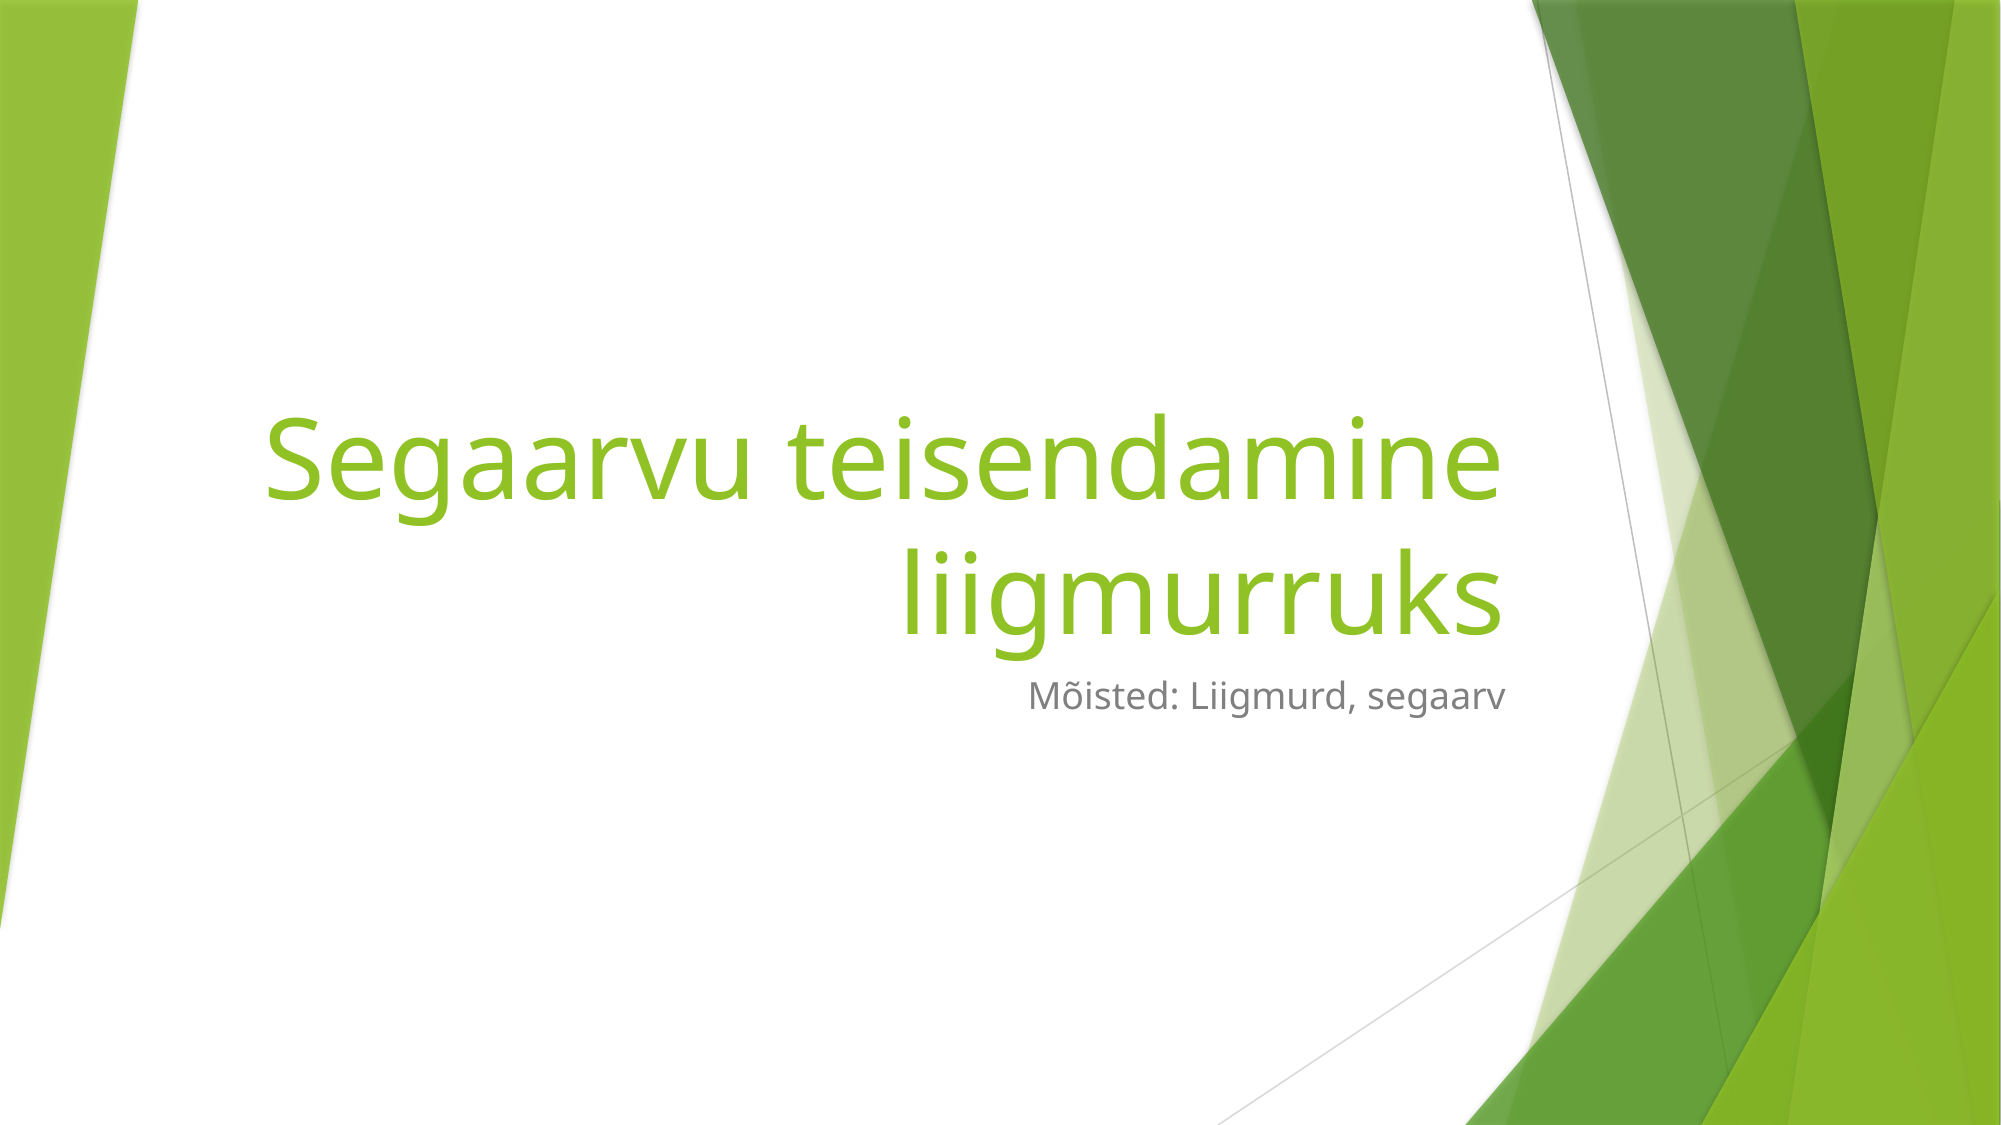

# Segaarvu teisendamine liigmurruks
Mõisted: Liigmurd, segaarv